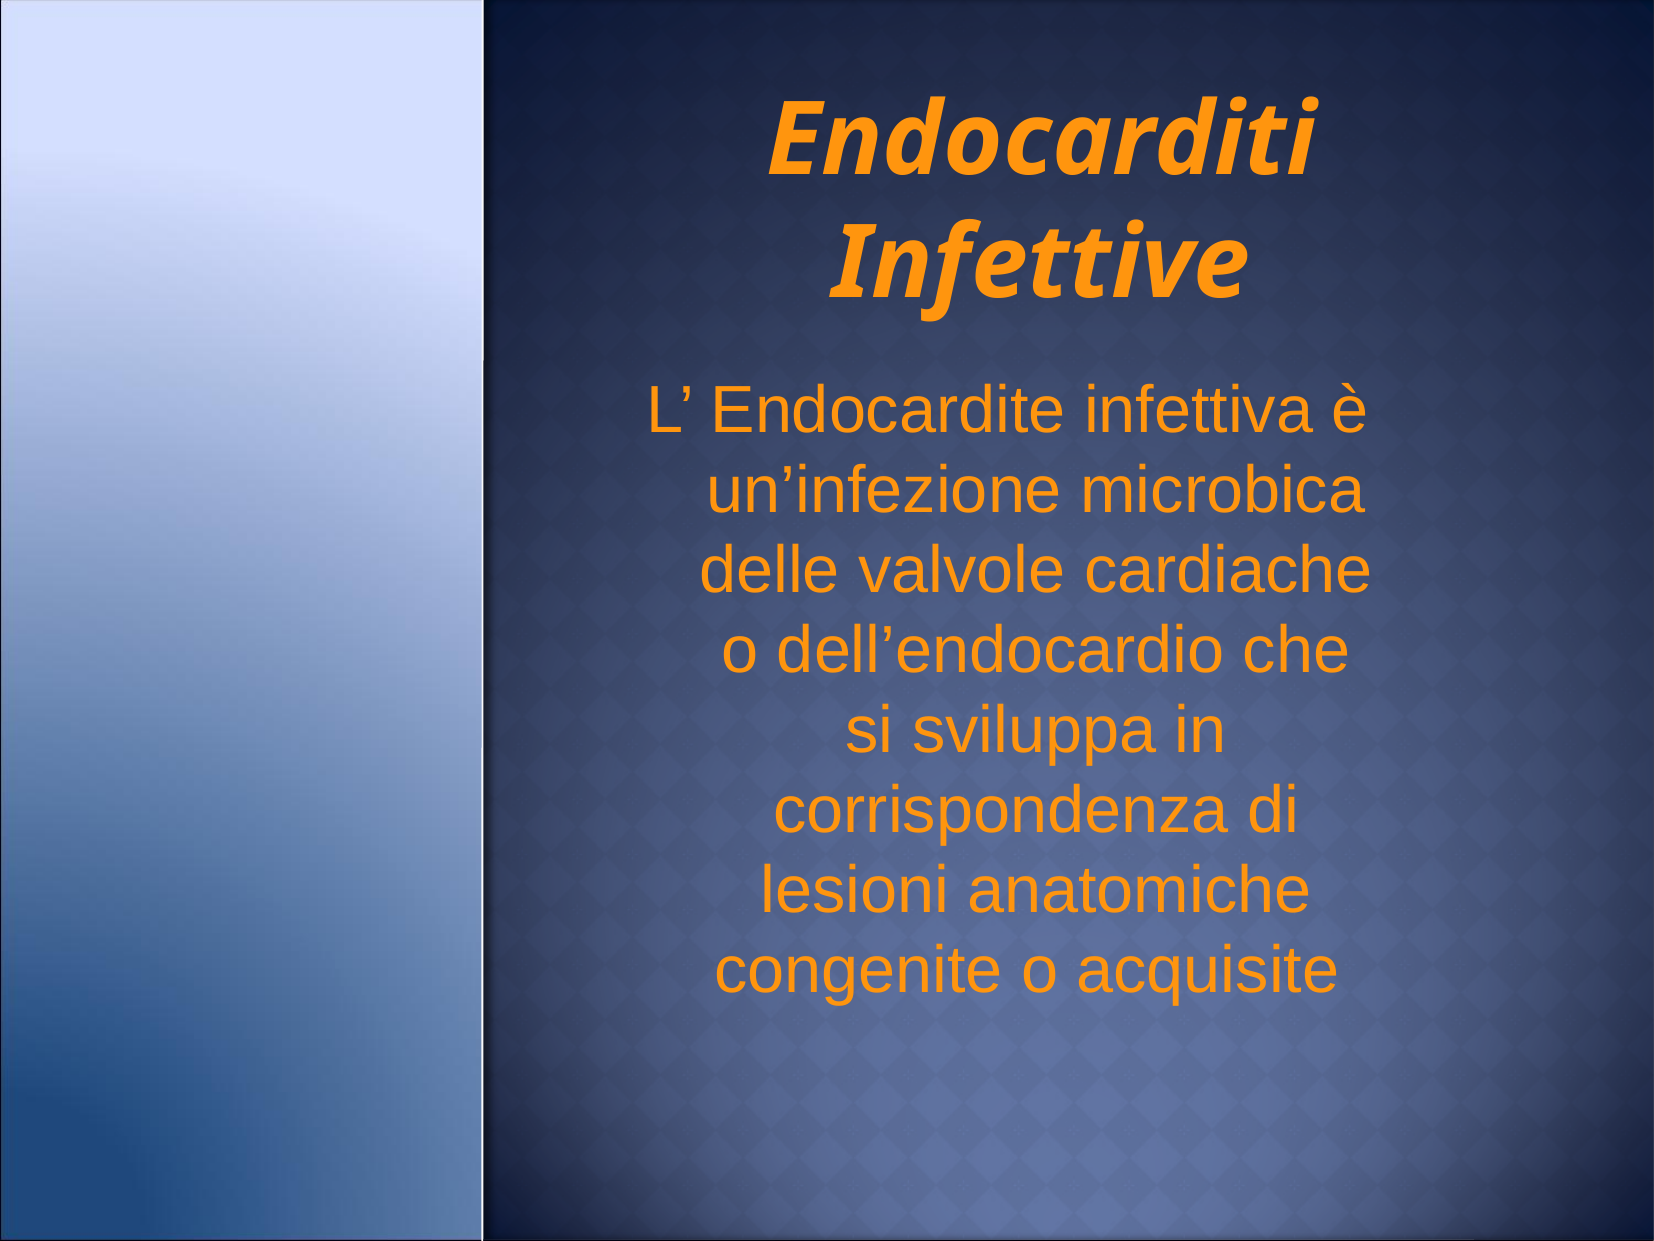

# Endocarditi Infettive
L’ Endocardite infettiva è un’infezione microbica delle valvole cardiache o dell’endocardio che si sviluppa in corrispondenza di lesioni anatomiche congenite o acquisite